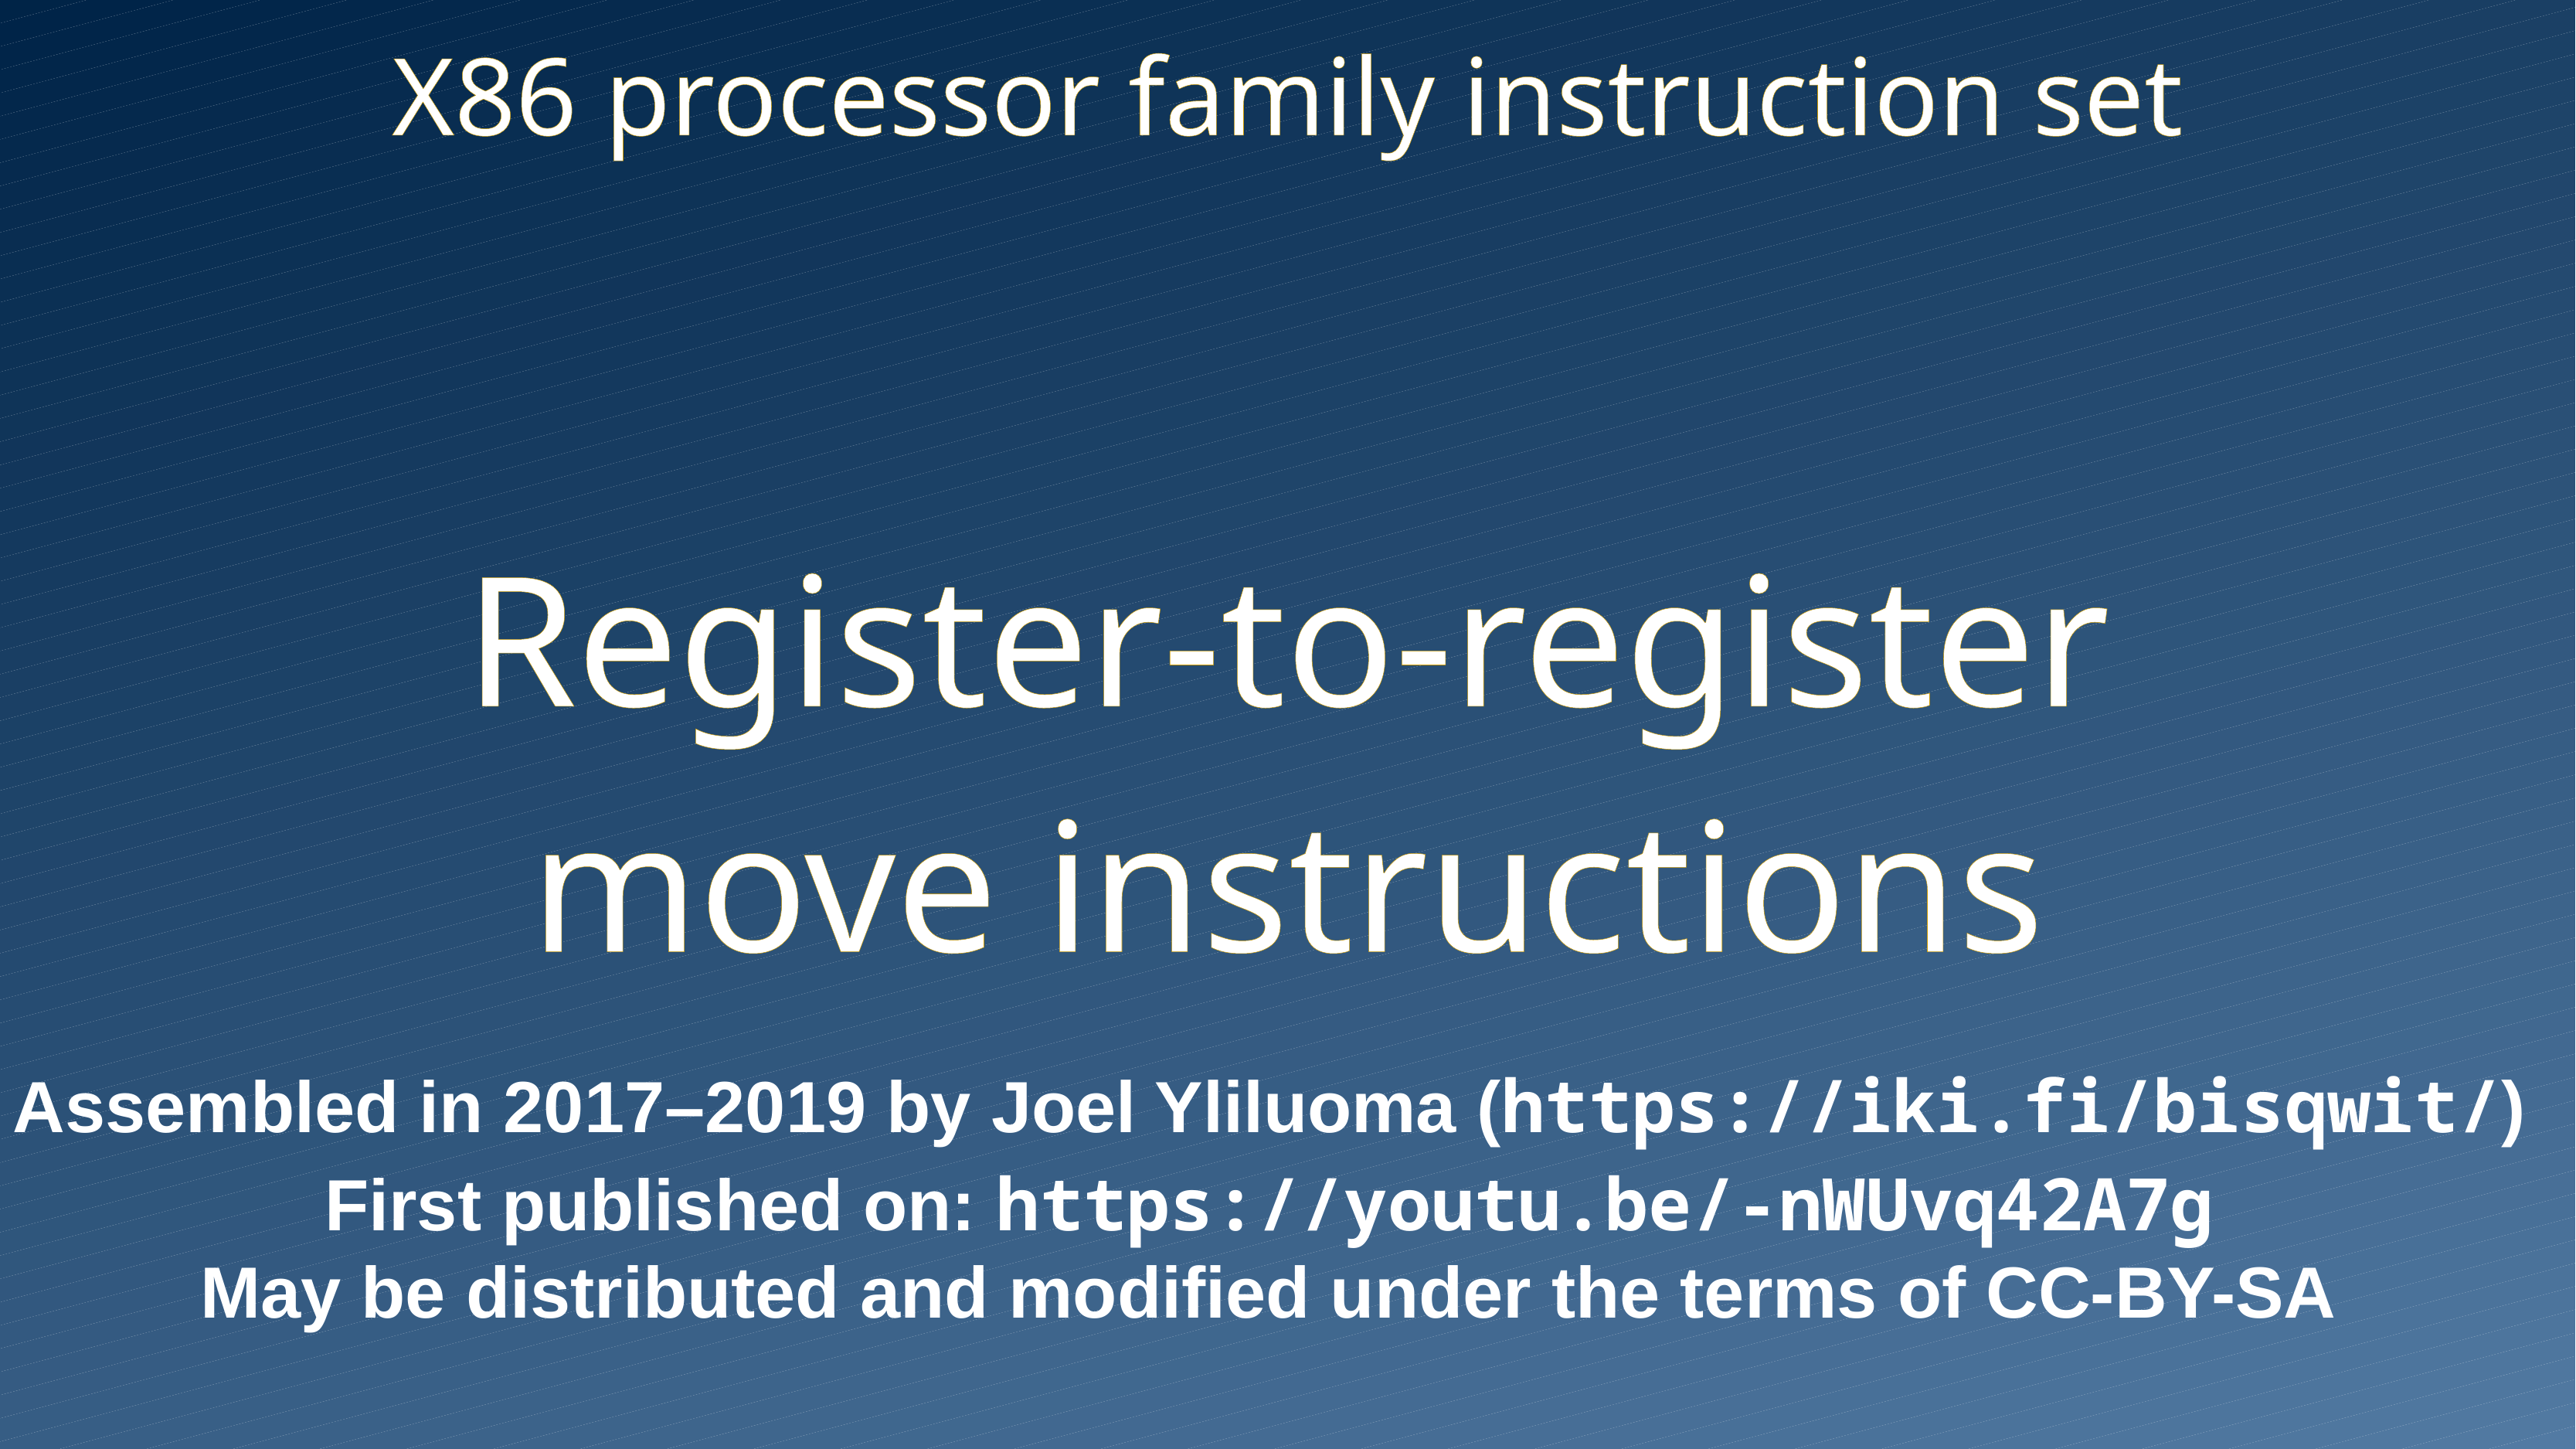

# X86 processor family instruction set
Register-to-register
move instructions
Assembled in 2017–2019 by Joel Yliluoma (https://iki.fi/bisqwit/)
First published on: https://youtu.be/-nWUvq42A7g
May be distributed and modified under the terms of CC-BY-SA